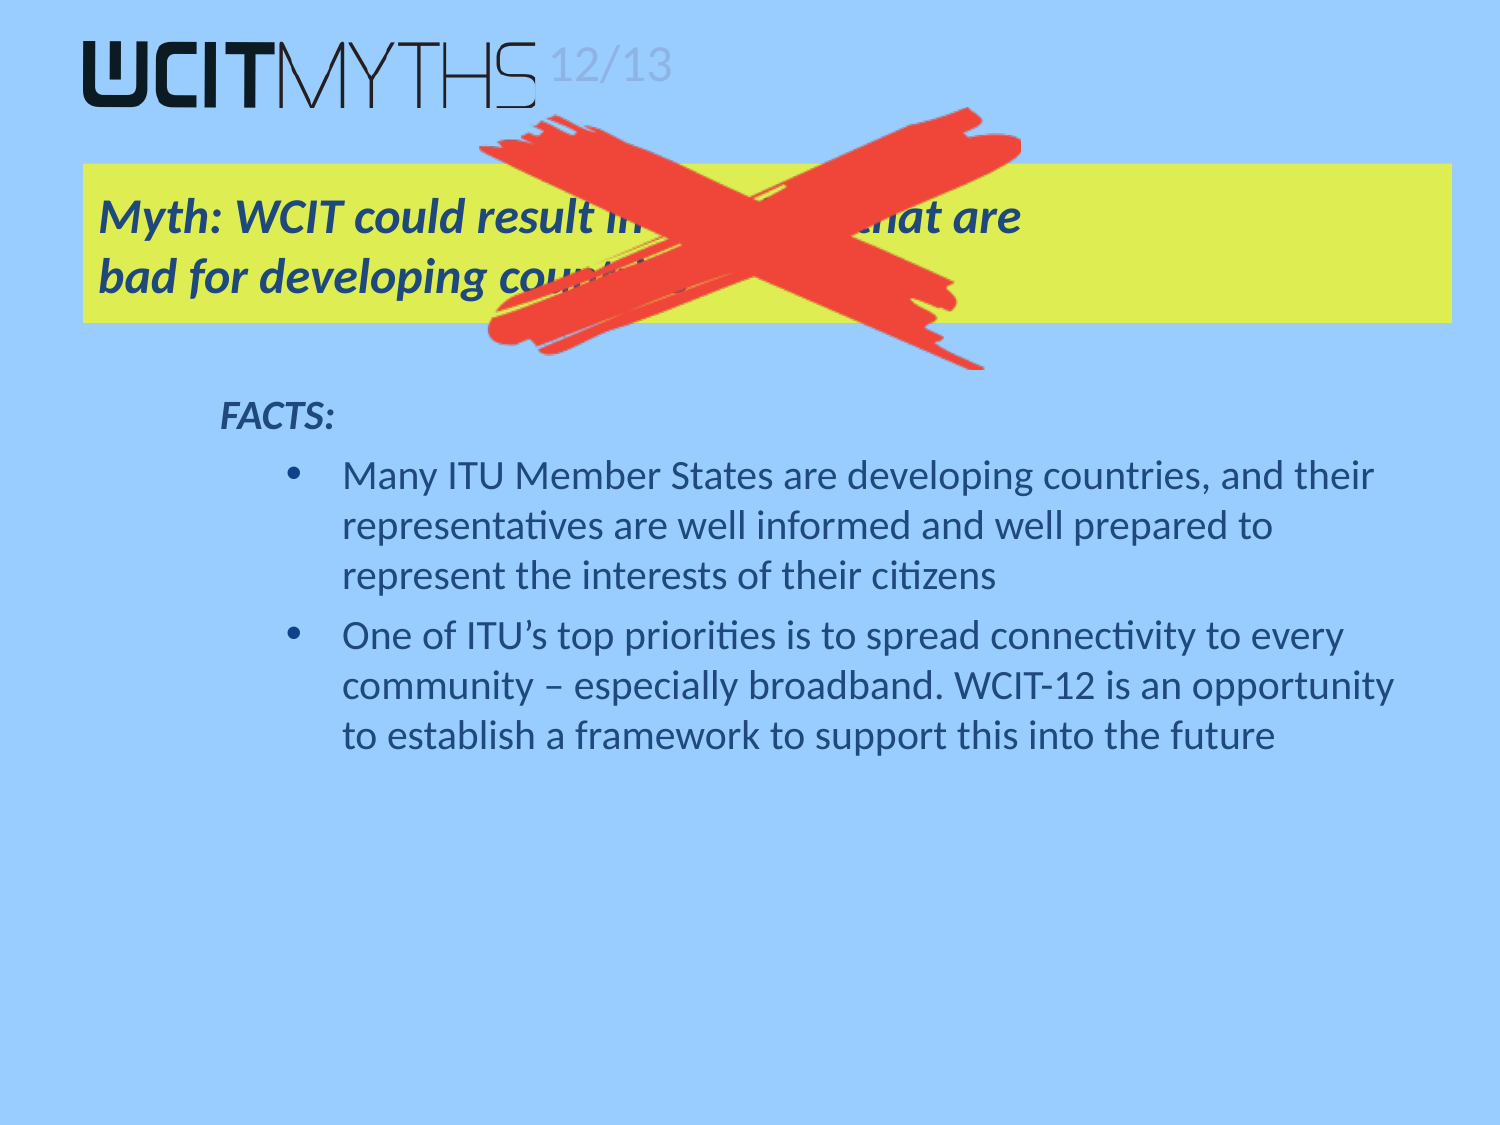

12/13
Myth: WCIT could result in decisions that are
bad for developing countries
FACTS:
Many ITU Member States are developing countries, and their representatives are well informed and well prepared to represent the interests of their citizens
One of ITU’s top priorities is to spread connectivity to every community – especially broadband. WCIT-12 is an opportunity to establish a framework to support this into the future